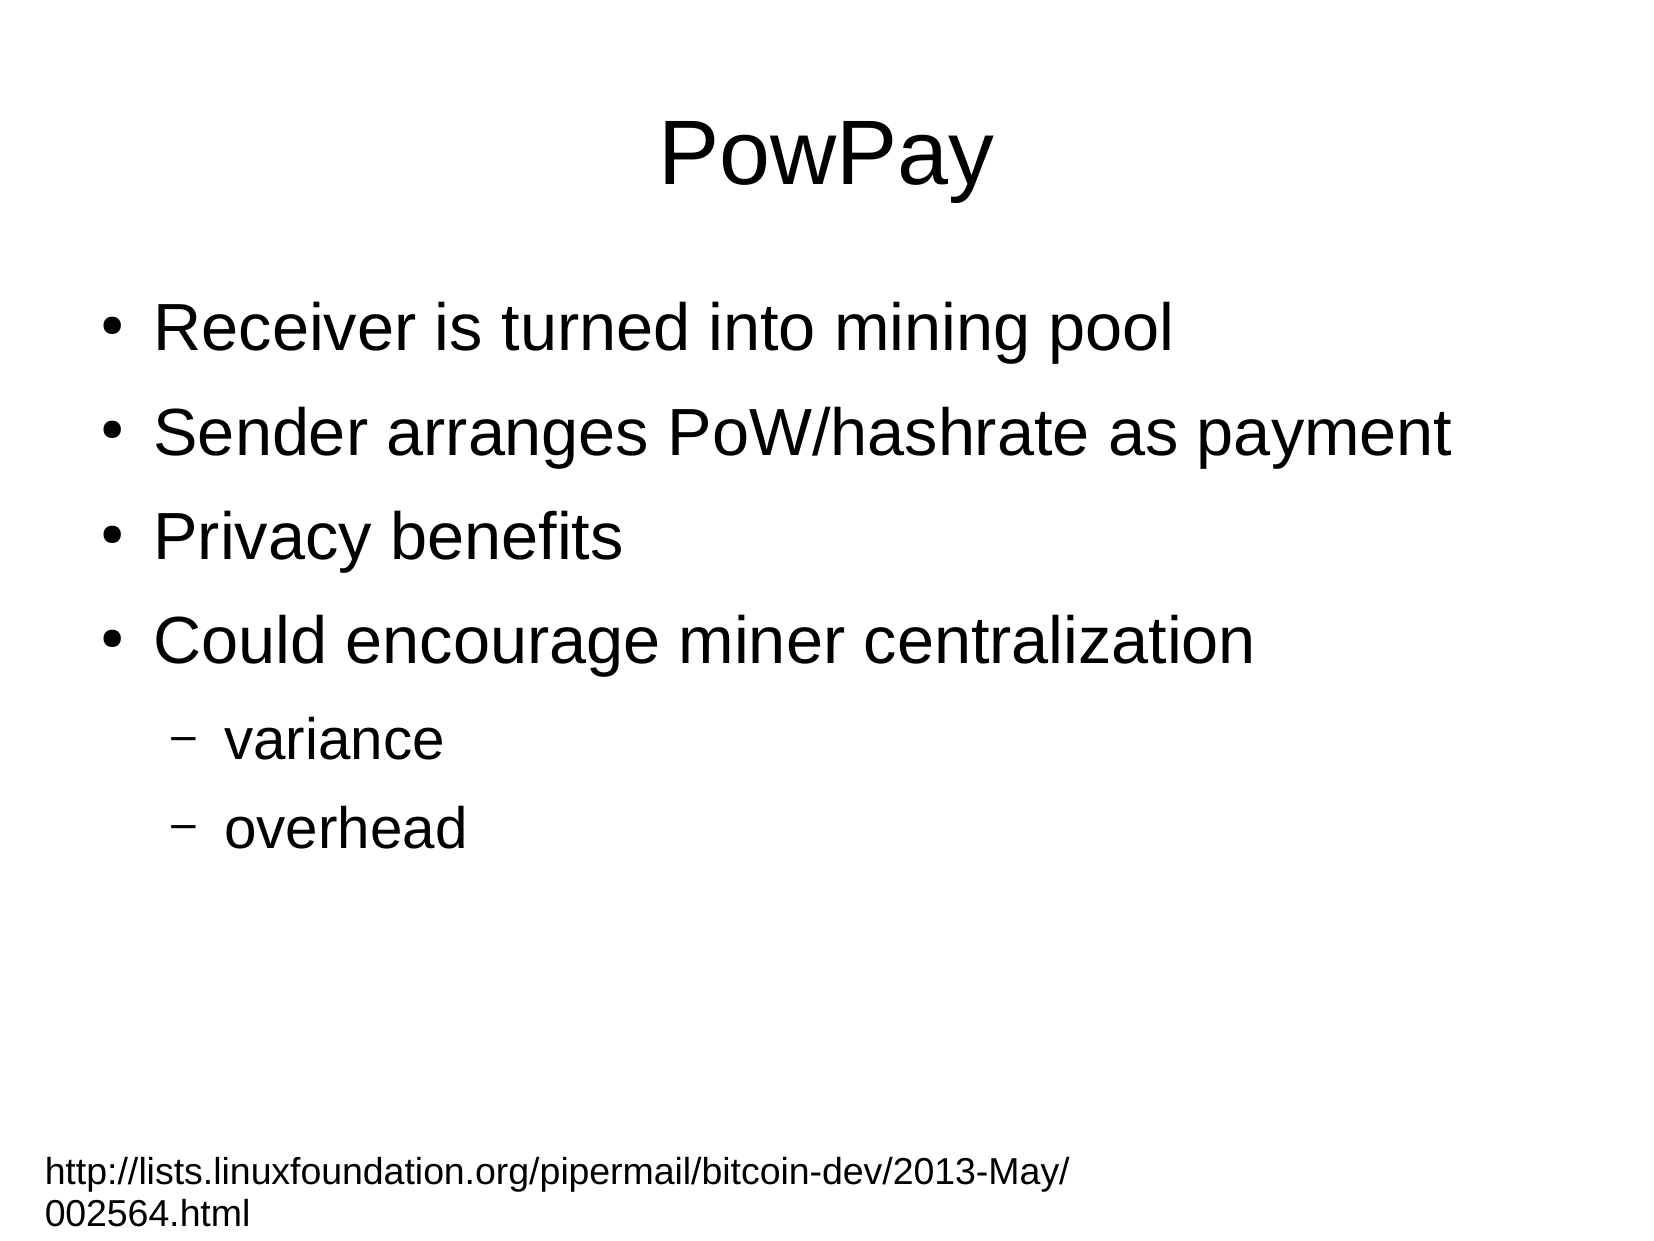

# PowPay
Receiver is turned into mining pool
Sender arranges PoW/hashrate as payment
Privacy benefits
Could encourage miner centralization
variance
overhead
http://lists.linuxfoundation.org/pipermail/bitcoin-dev/2013-May/002564.html